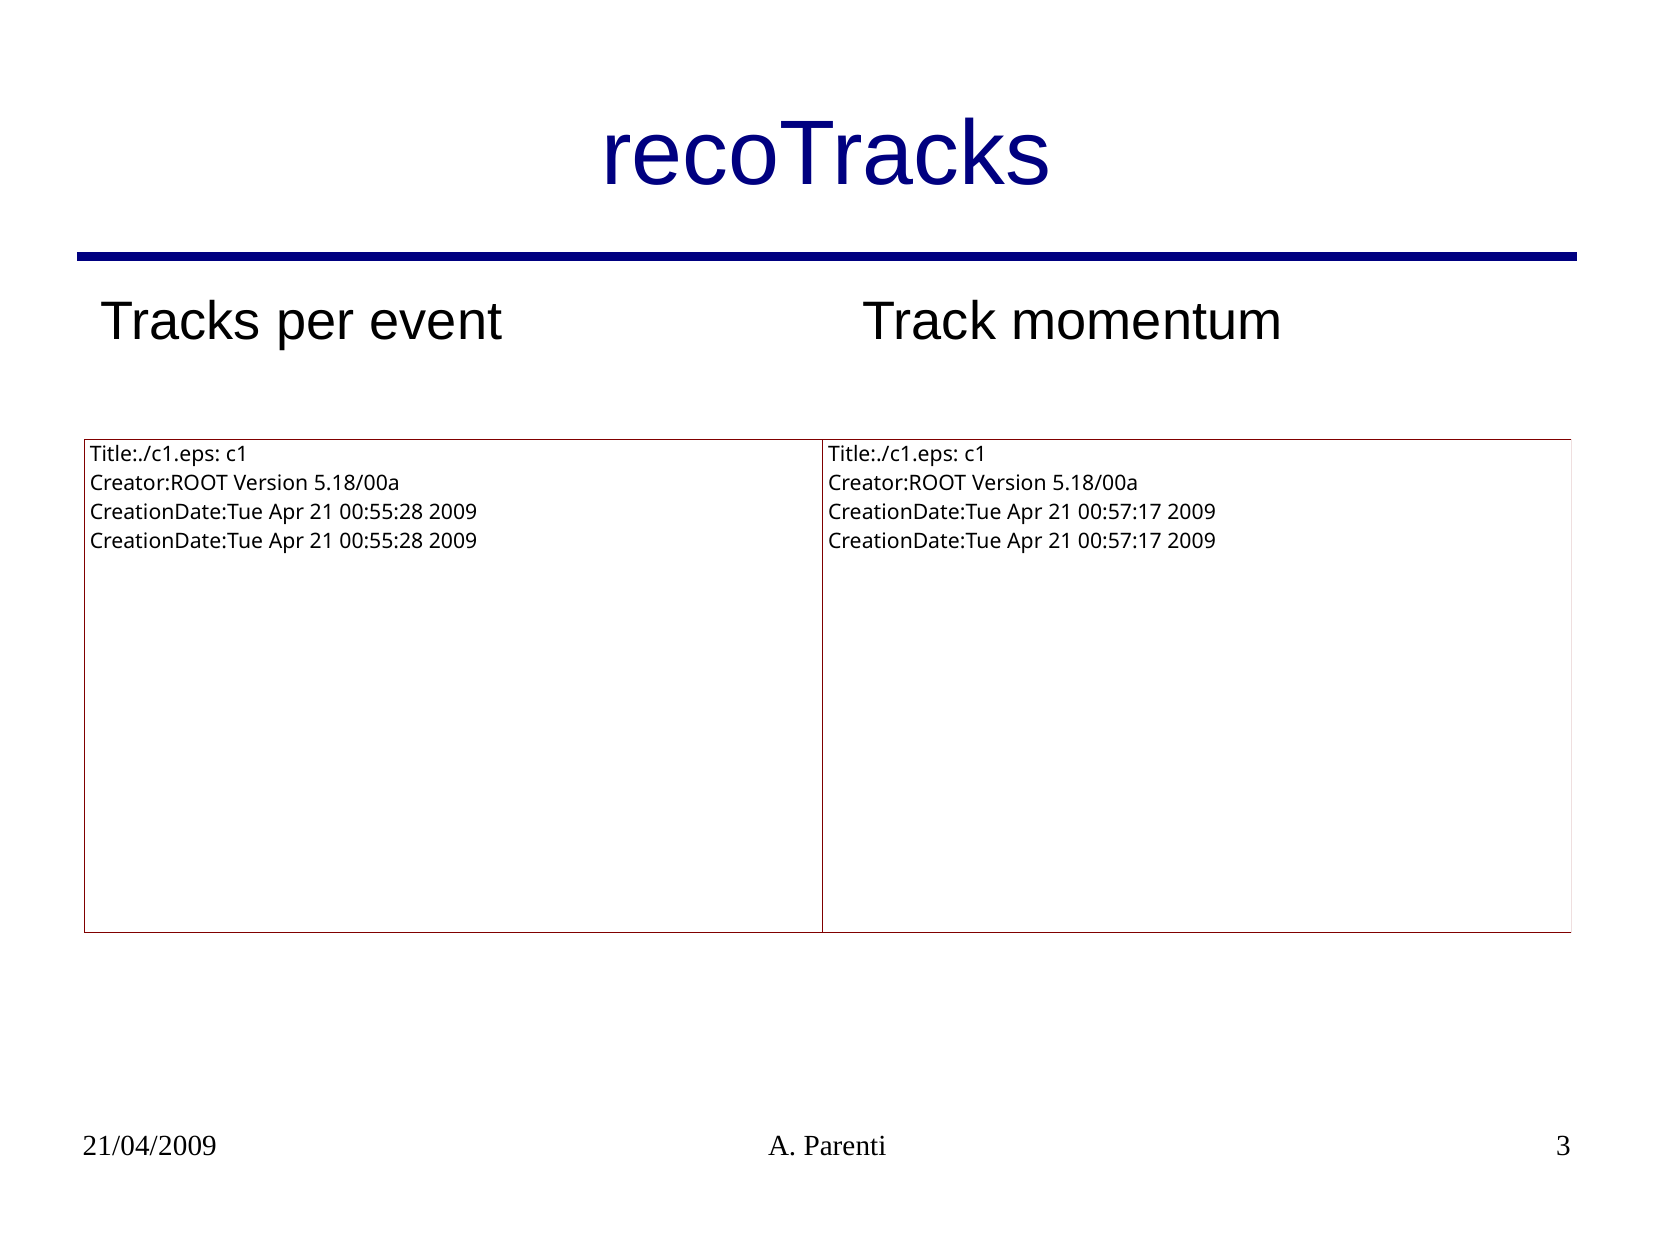

# recoTracks
Tracks per event
Track momentum
3